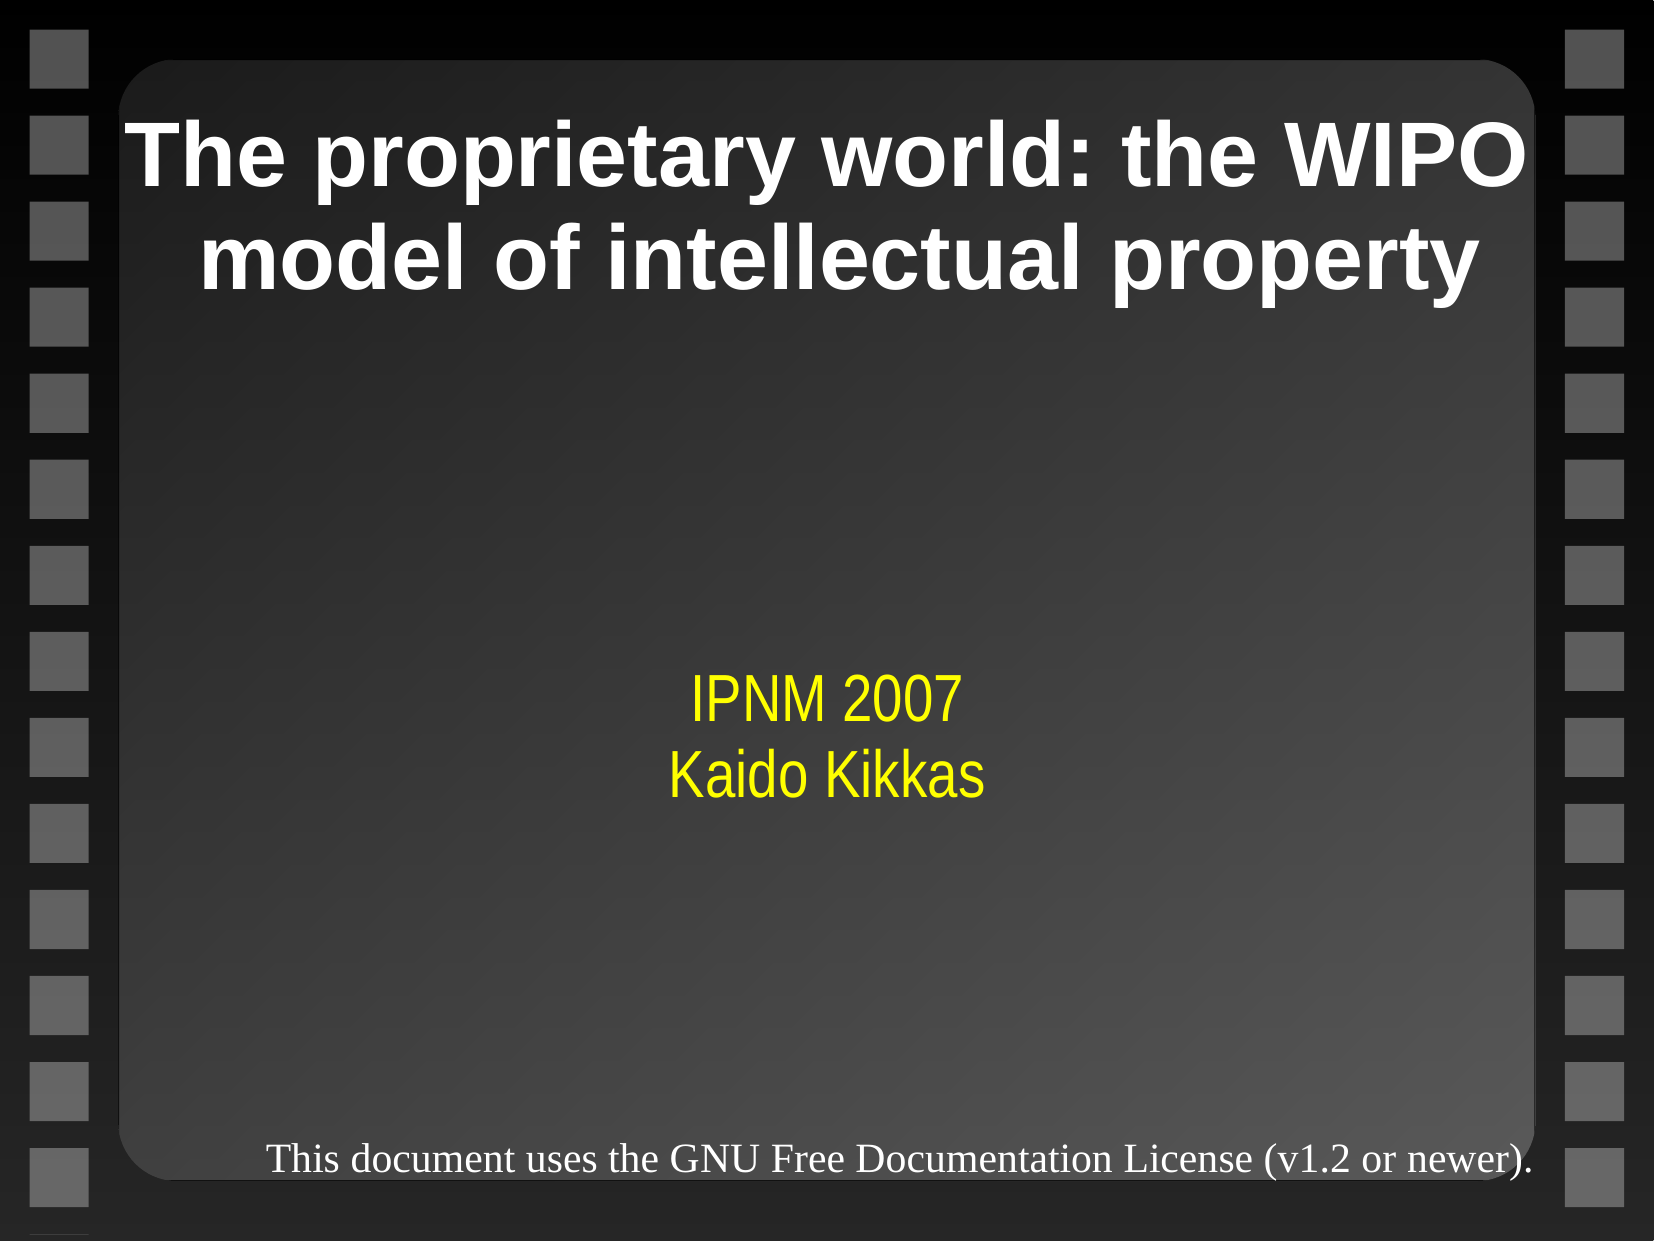

# The proprietary world: the WIPO model of intellectual property
IPNM 2007
Kaido Kikkas
This document uses the GNU Free Documentation License (v1.2 or newer).